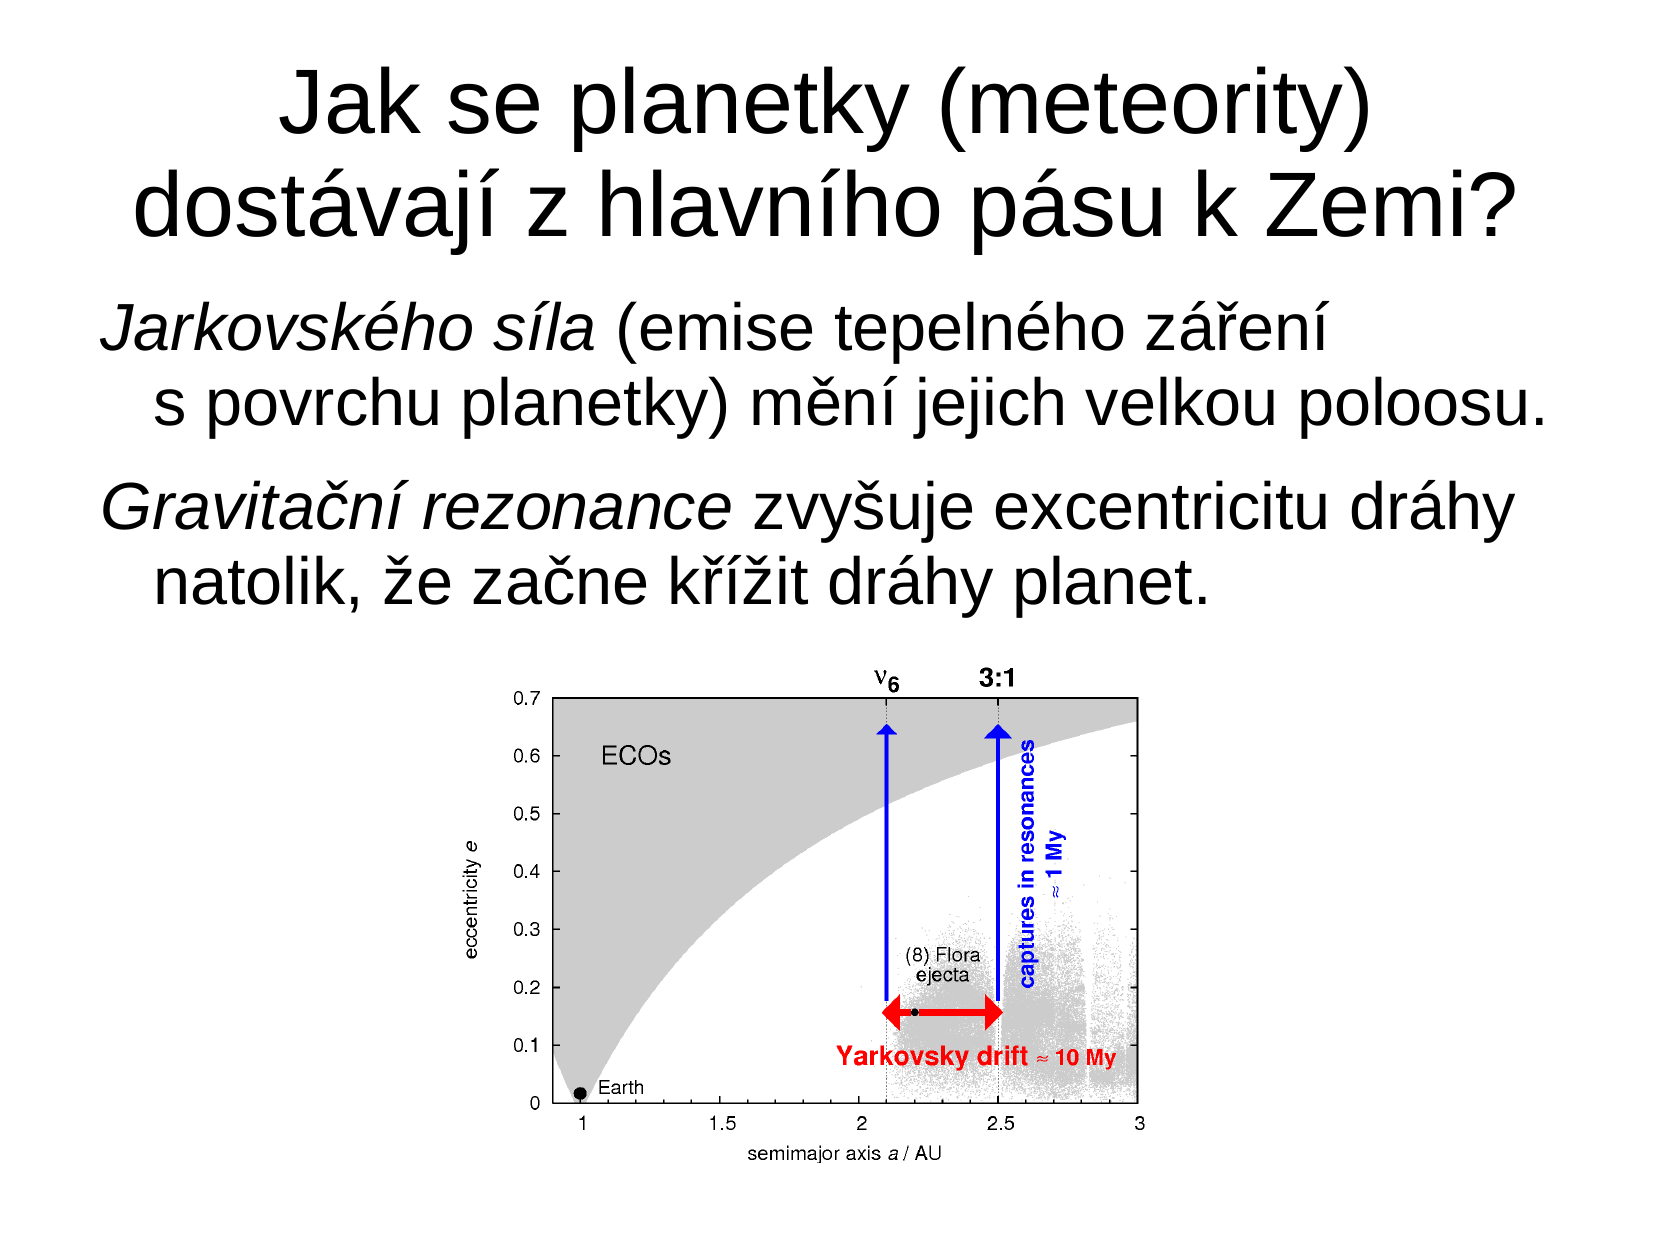

# Jak se planetky (meteority) dostávají z hlavního pásu k Zemi?
Jarkovského síla (emise tepelného záření s povrchu planetky) mění jejich velkou poloosu.
Gravitační rezonance zvyšuje excentricitu dráhy natolik, že začne křížit dráhy planet.